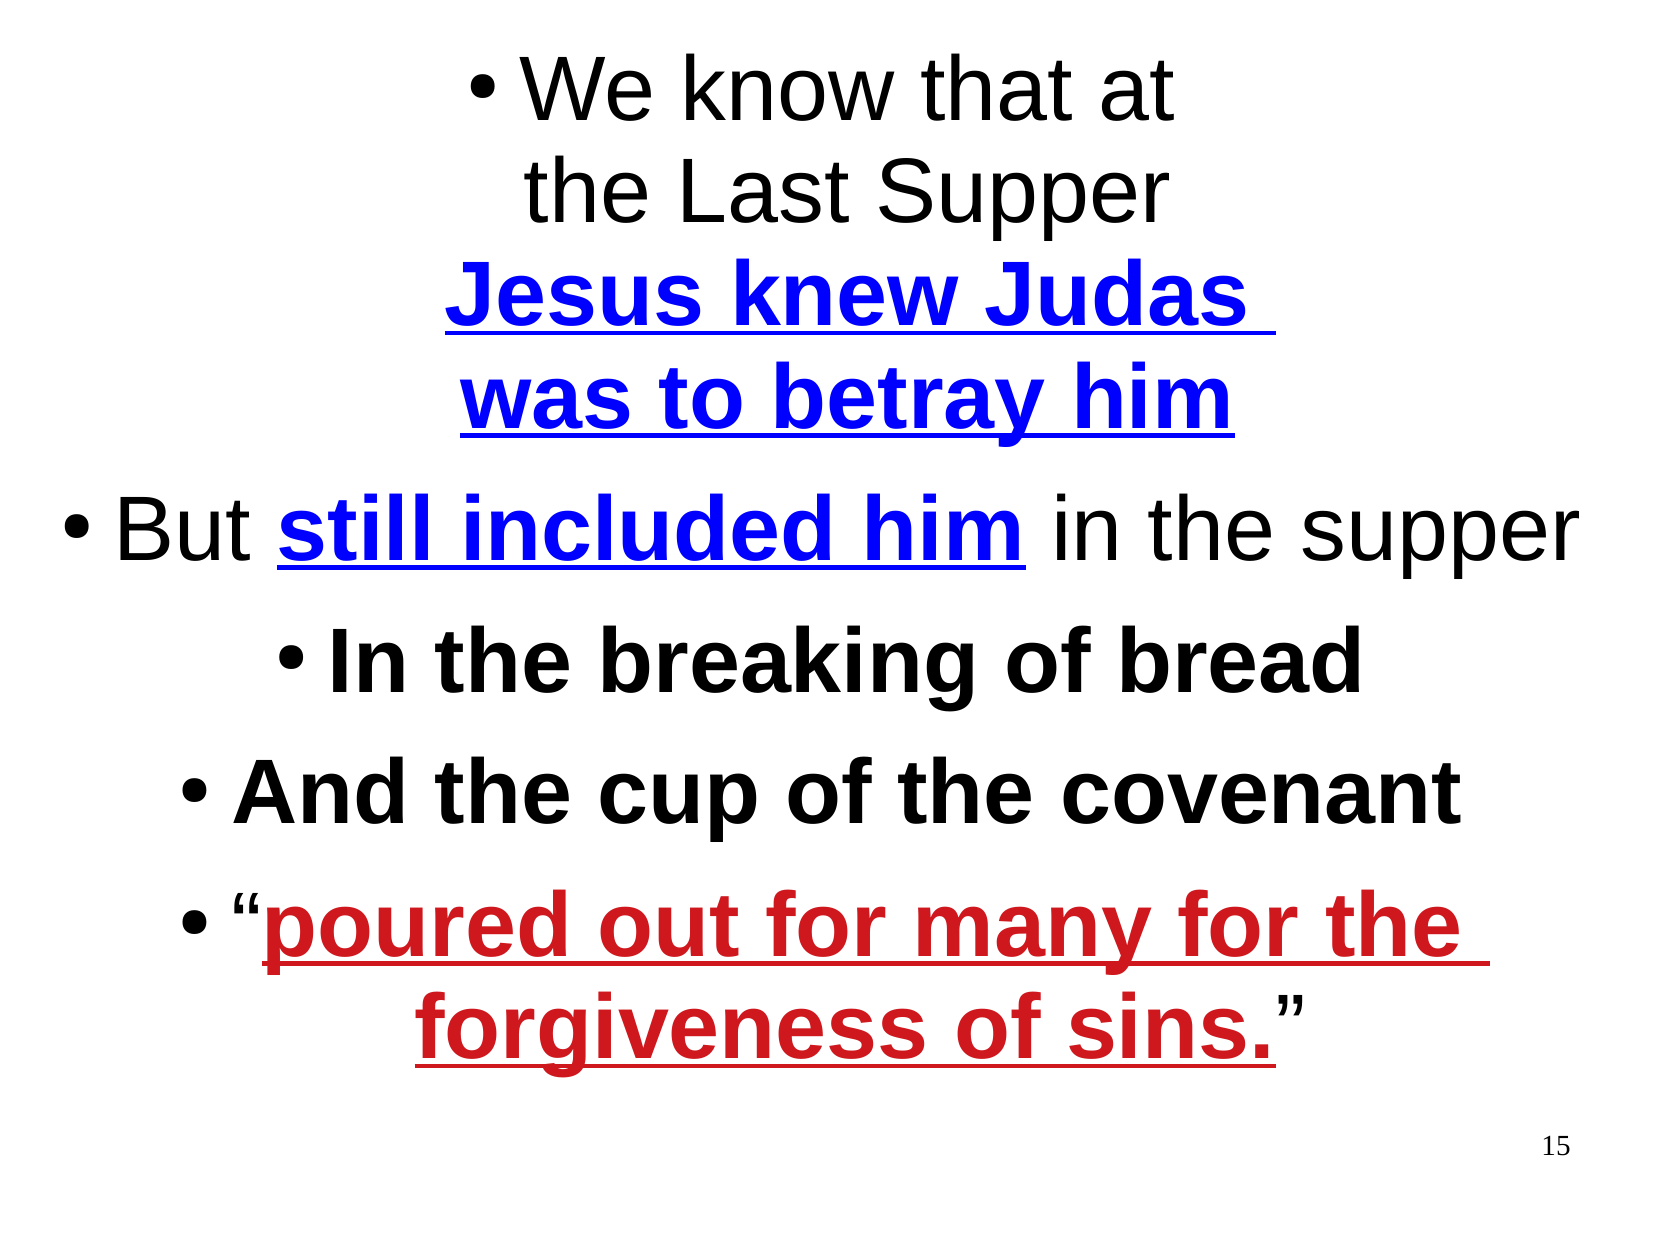

# We know that at the Last Supper Jesus knew Judas was to betray him
But still included him in the supper
In the breaking of bread
And the cup of the covenant
“poured out for many for the
forgiveness of sins.”
15